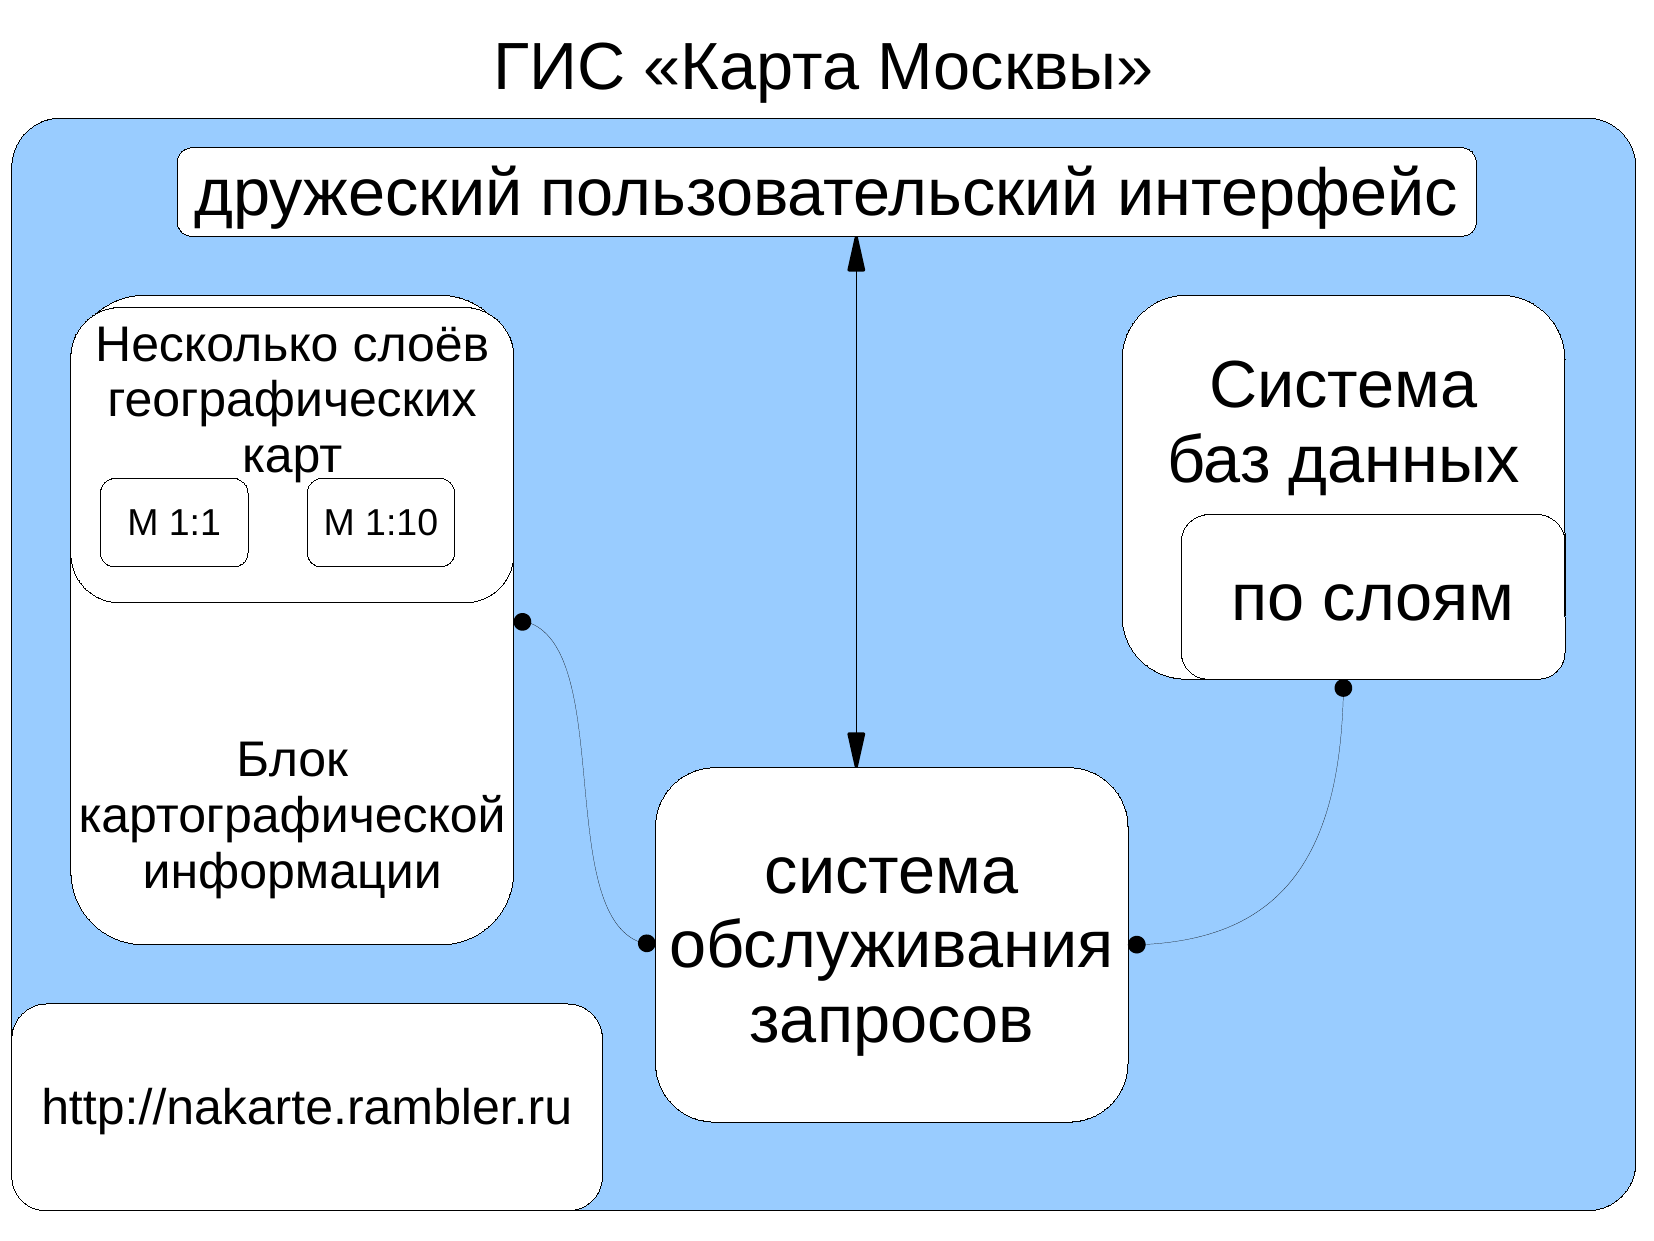

ГИС «Карта Москвы»
дружеский пользовательский интерфейс
Блок
картографической
информации
Несколько слоёв
географических
карт
М 1:1
М 1:10
Система
баз данных
по слоям
система
обслуживания
запросов
http://nakarte.rambler.ru